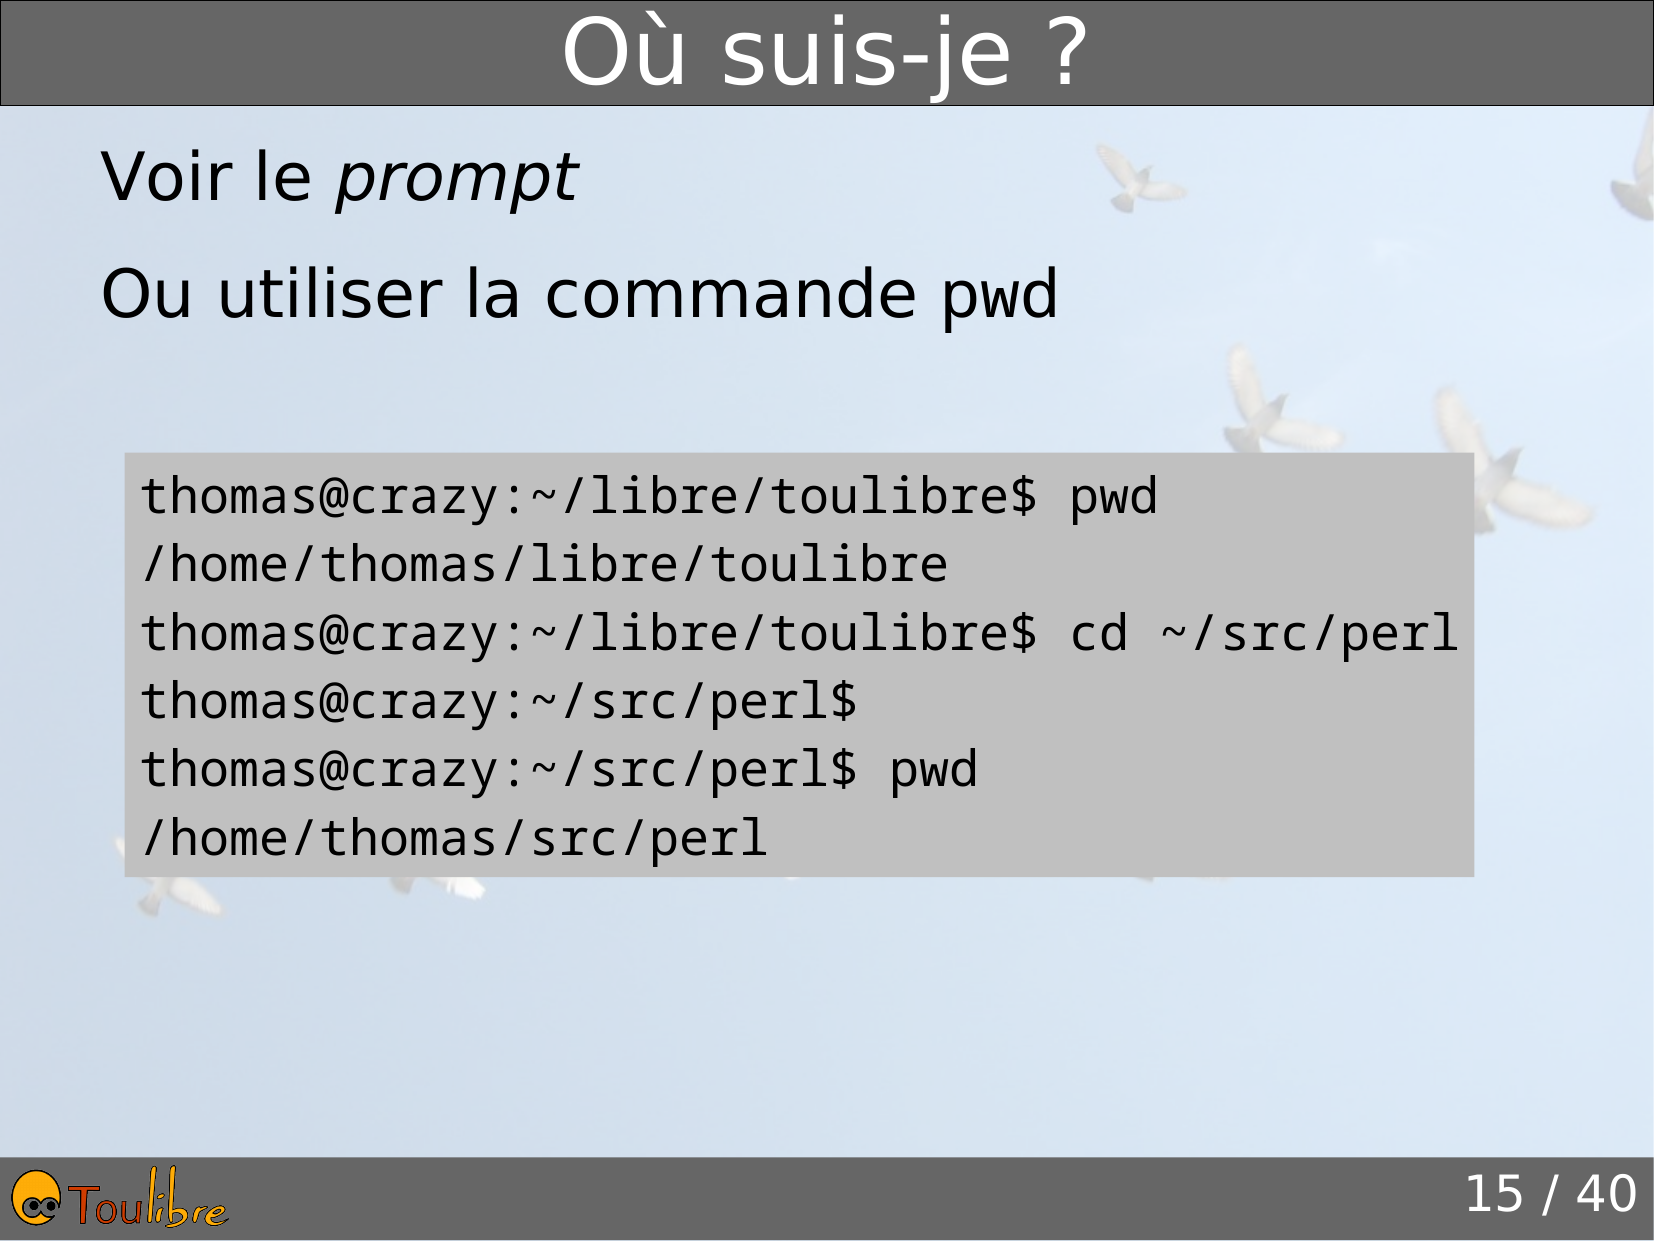

# Où suis-je ?
Voir le prompt
Ou utiliser la commande pwd
thomas@crazy:~/libre/toulibre$ pwd
/home/thomas/libre/toulibre
thomas@crazy:~/libre/toulibre$ cd ~/src/perl
thomas@crazy:~/src/perl$
thomas@crazy:~/src/perl$ pwd
/home/thomas/src/perl